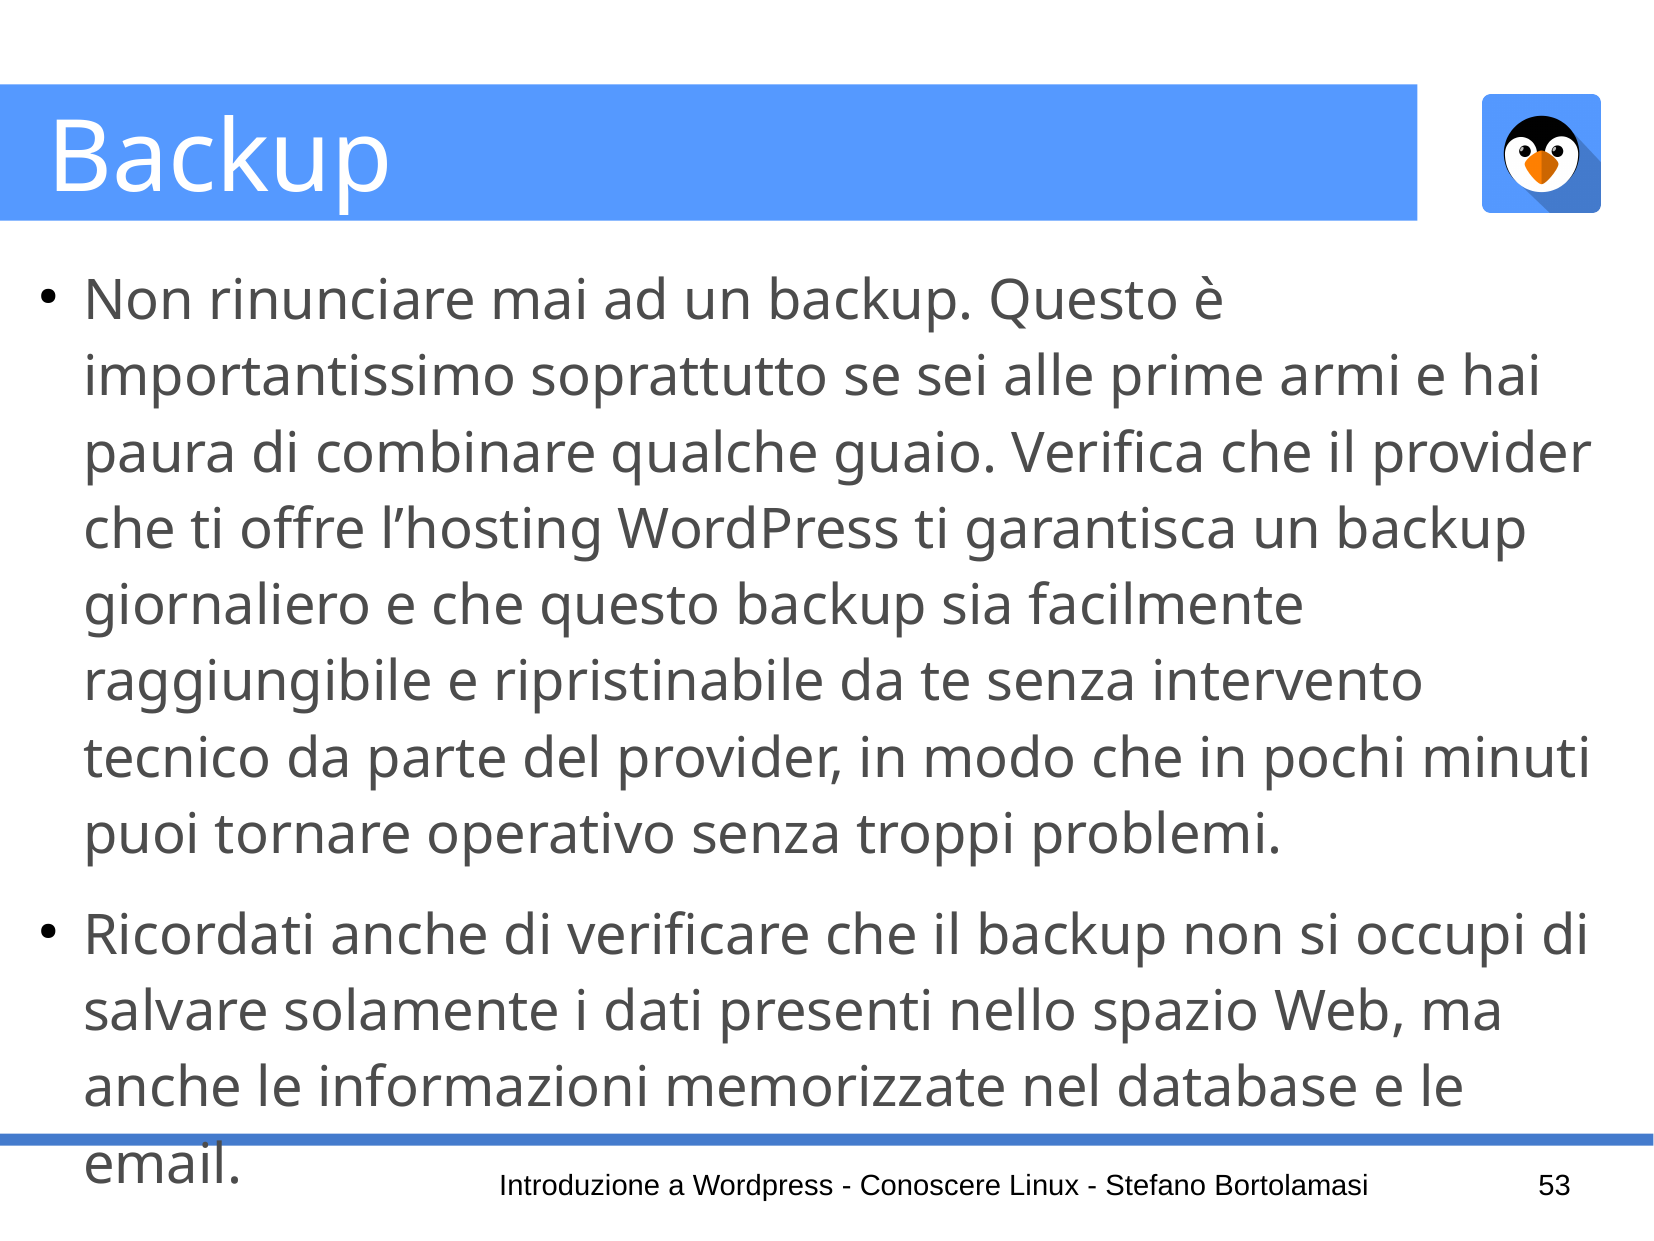

# Backup
Non rinunciare mai ad un backup. Questo è importantissimo soprattutto se sei alle prime armi e hai paura di combinare qualche guaio. Verifica che il provider che ti offre l’hosting WordPress ti garantisca un backup giornaliero e che questo backup sia facilmente raggiungibile e ripristinabile da te senza intervento tecnico da parte del provider, in modo che in pochi minuti puoi tornare operativo senza troppi problemi.
Ricordati anche di verificare che il backup non si occupi di salvare solamente i dati presenti nello spazio Web, ma anche le informazioni memorizzate nel database e le email.
Introduzione a Wordpress - Conoscere Linux - Stefano Bortolamasi
53